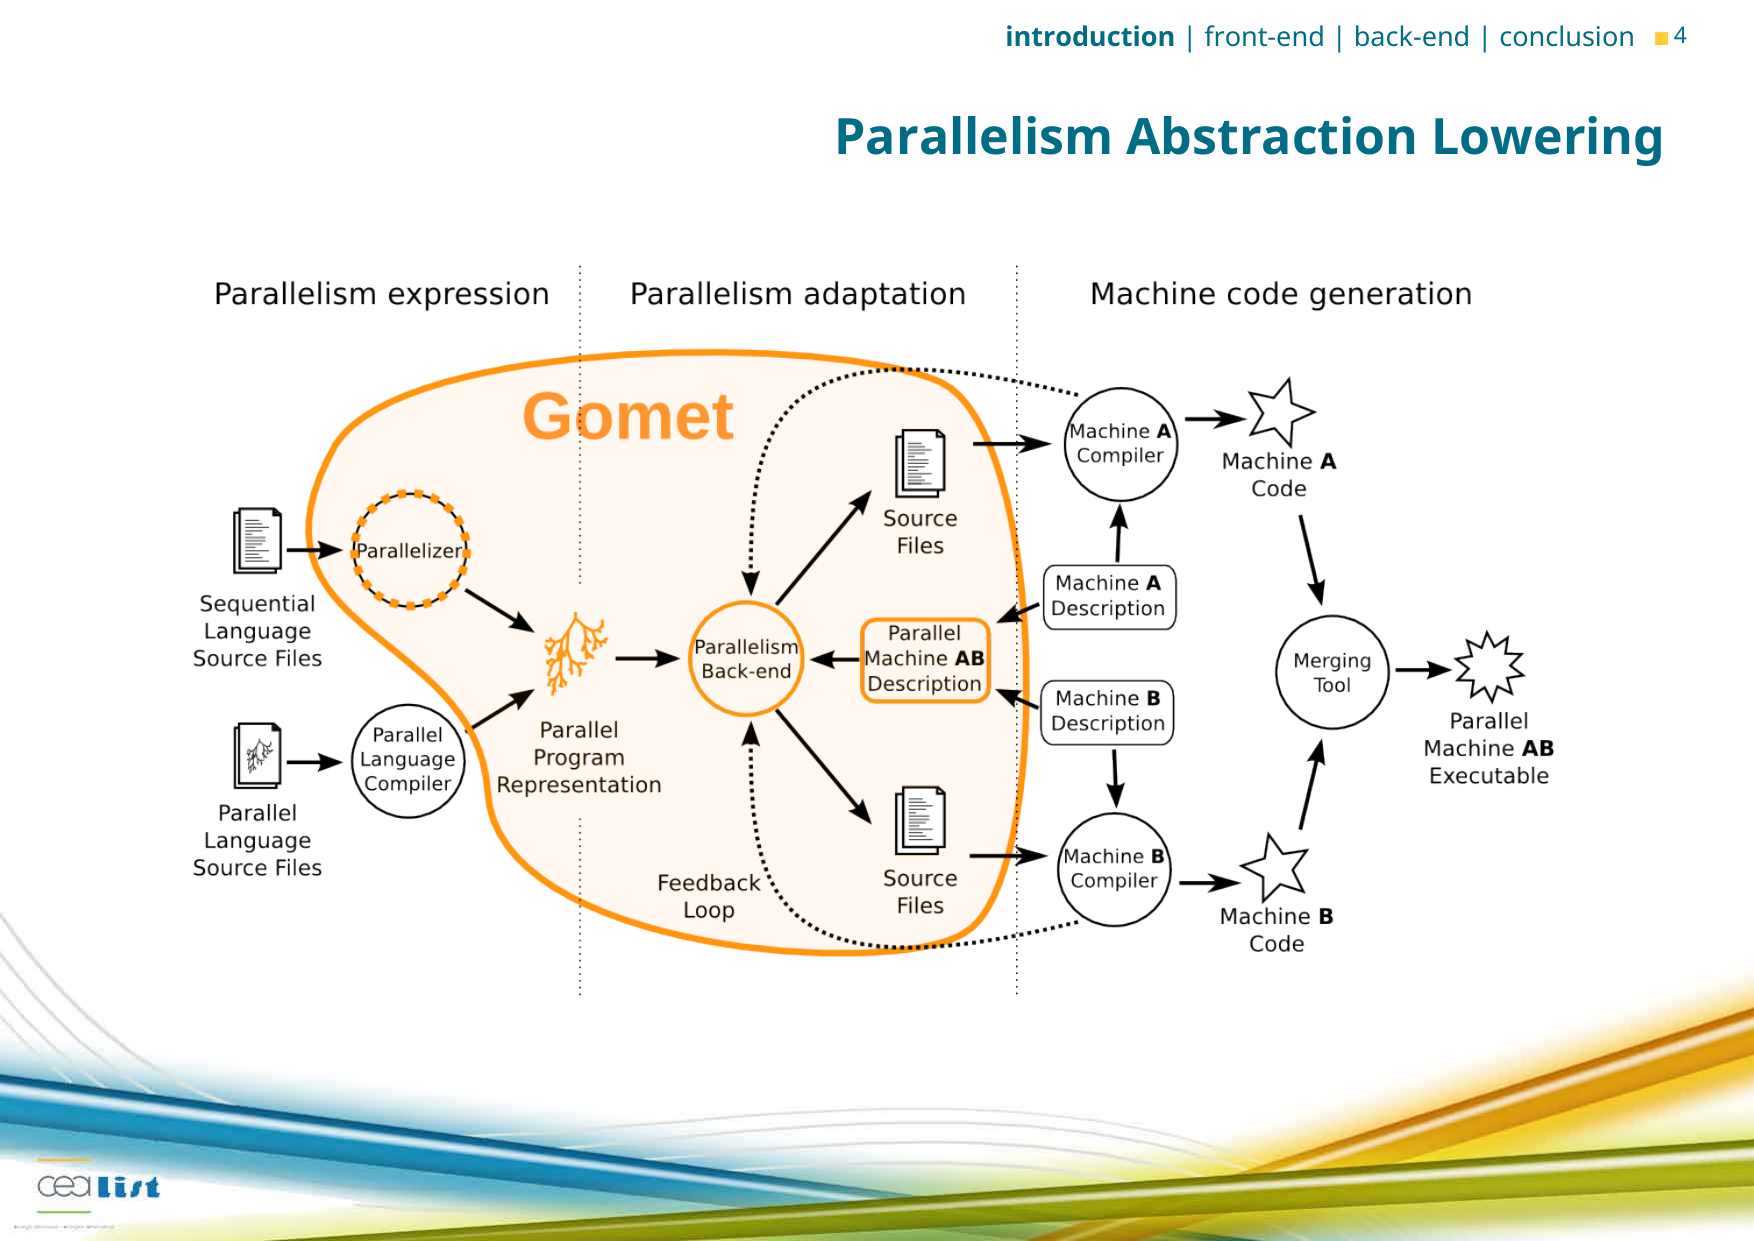

introduction | front-end | back-end | conclusion
# Parallelism Abstraction Lowering